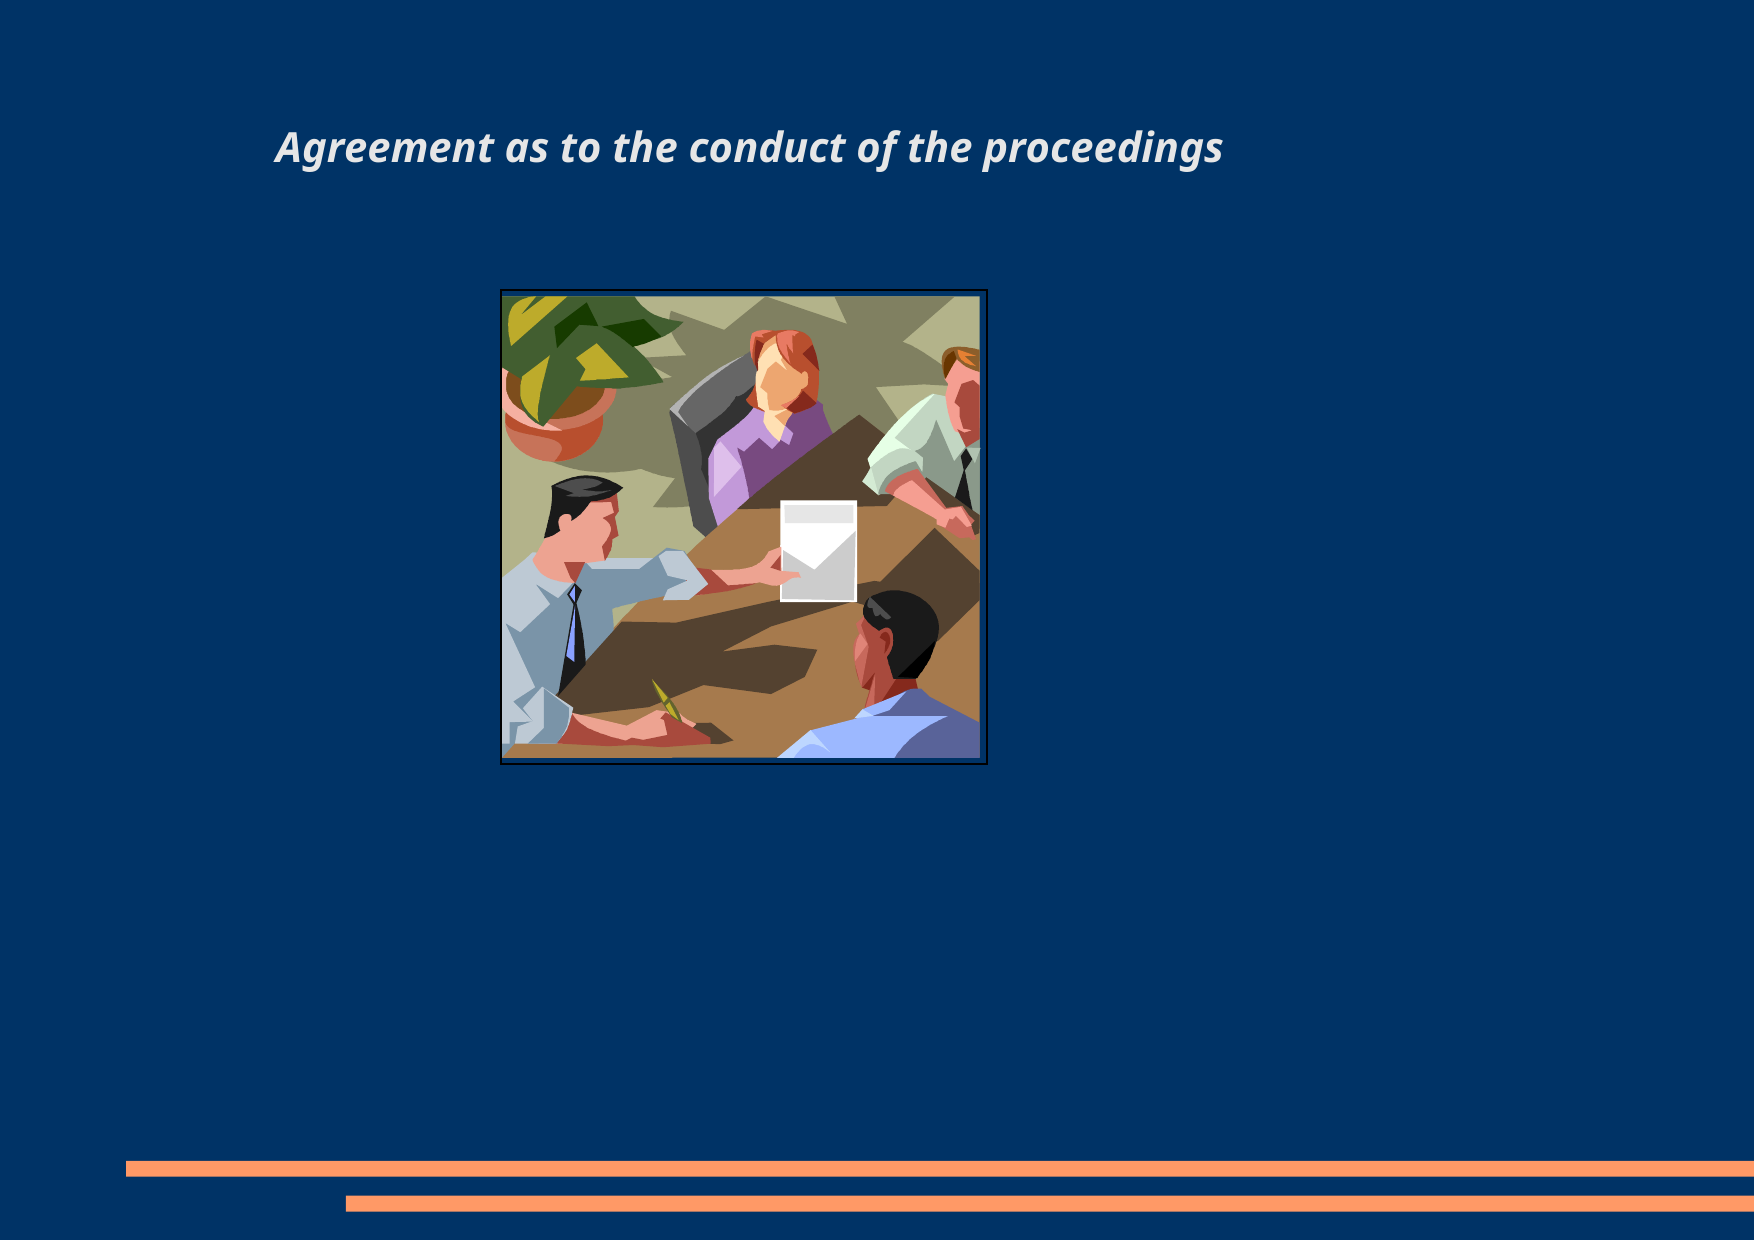

# Agreement as to the conduct of the proceedings